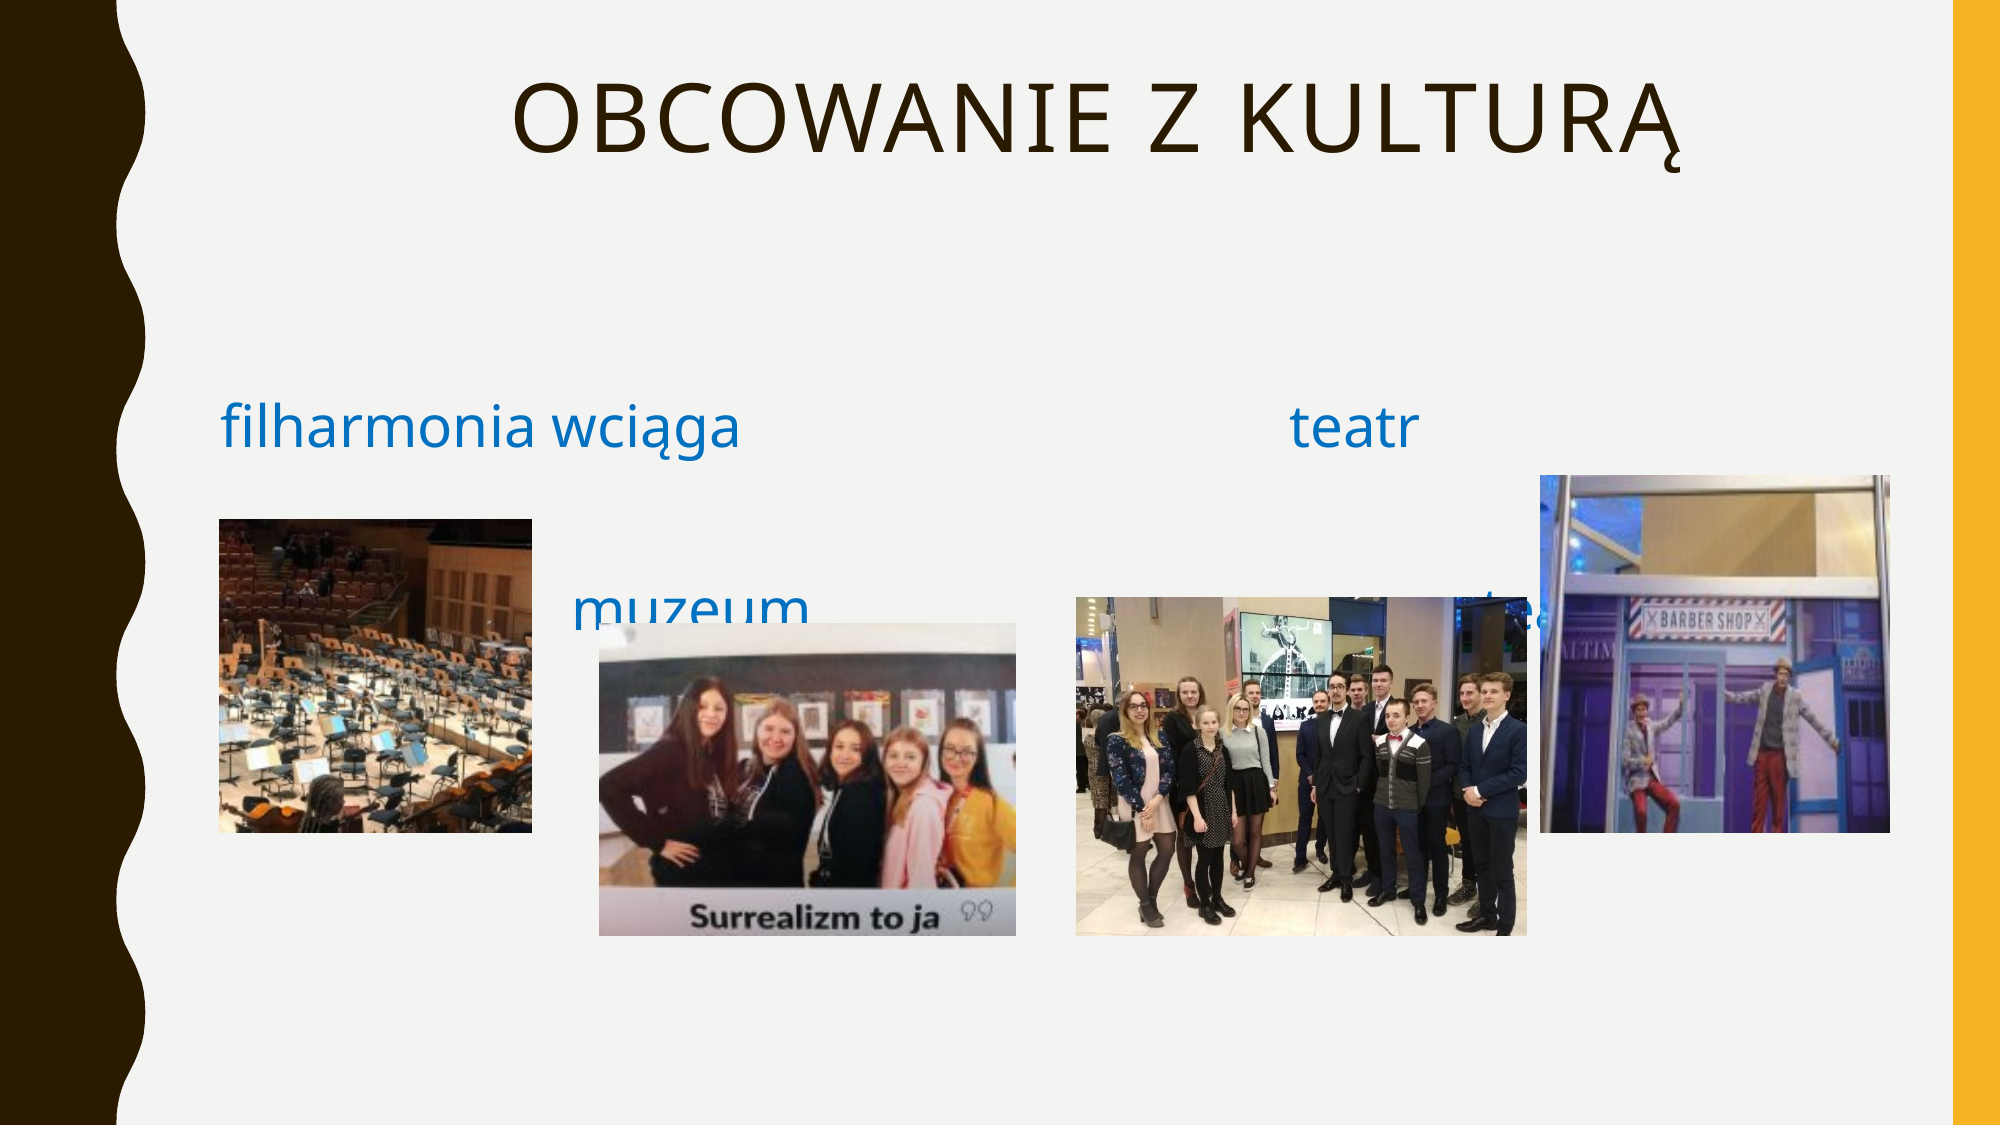

# obcowanie z kulturą
filharmonia wciąga teatr
 muzeum teatr